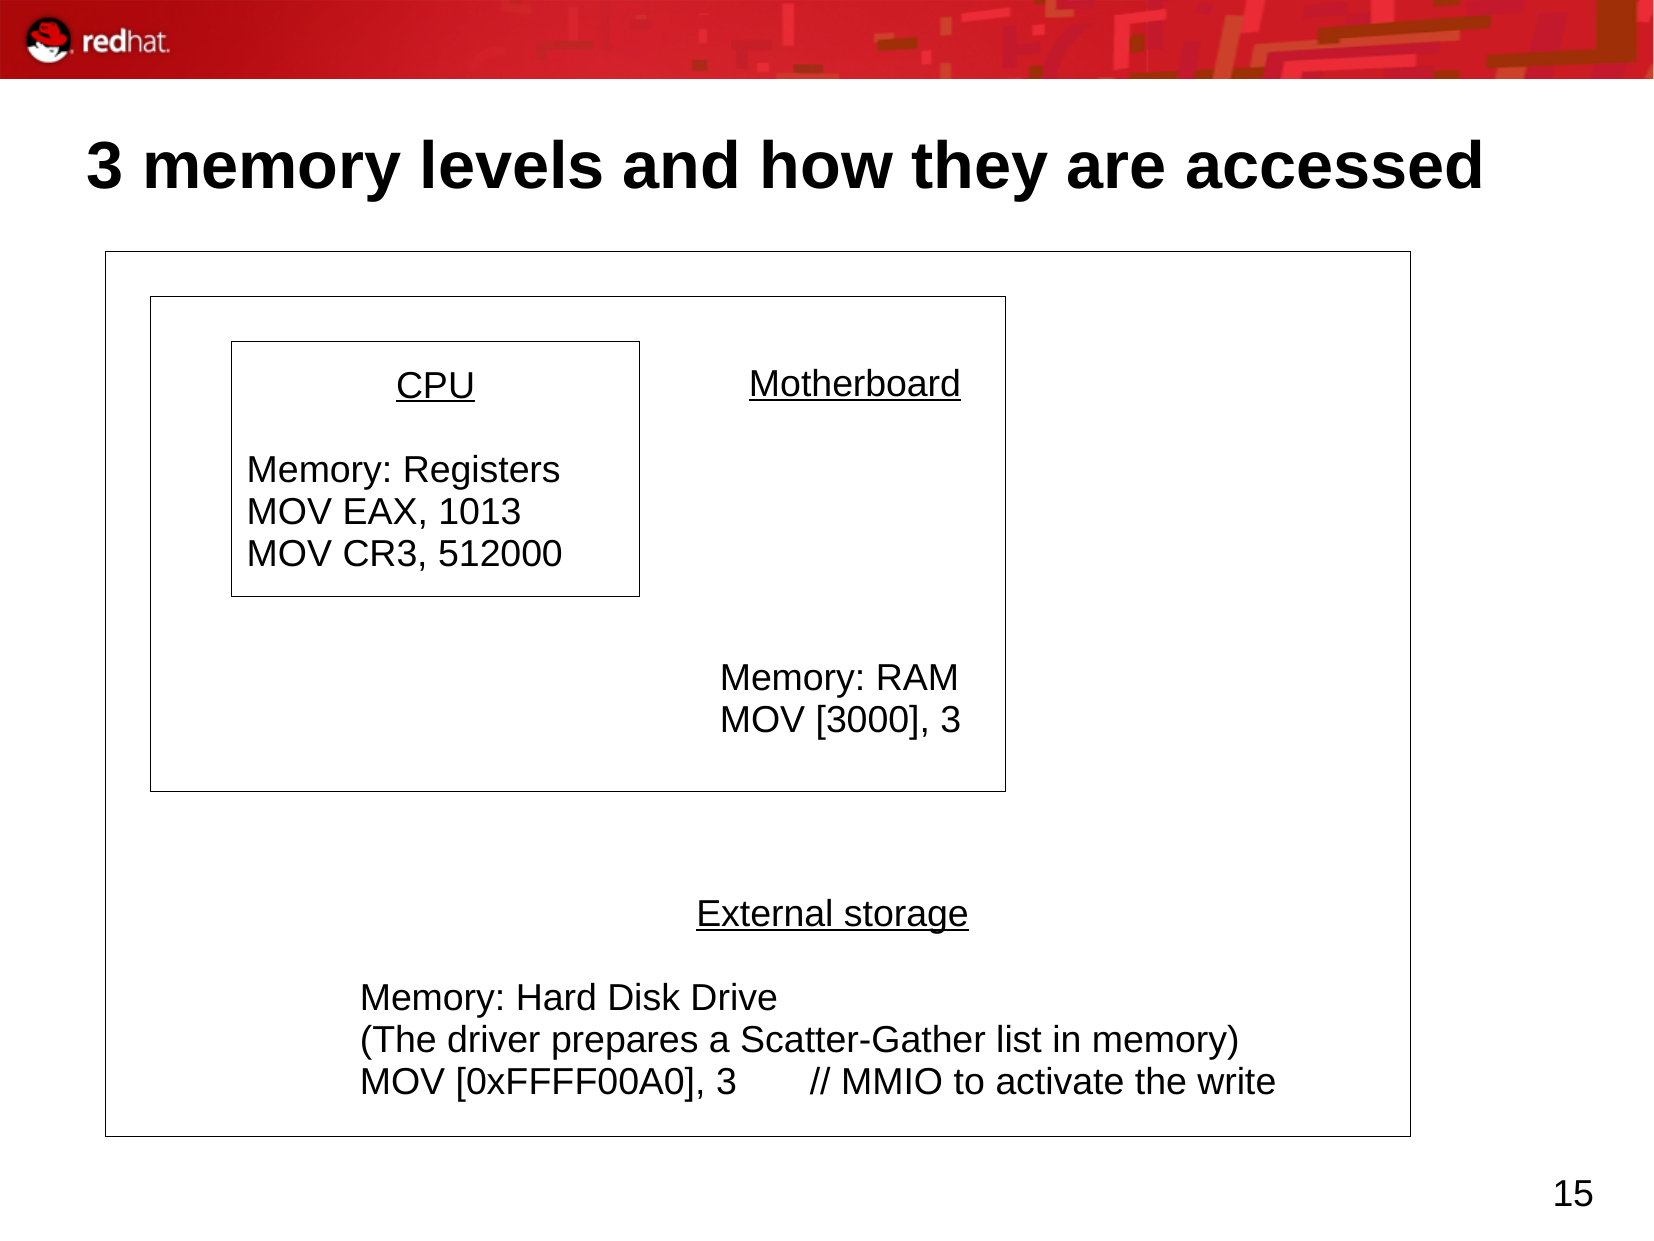

# 3 memory levels and how they are accessed
CPU
Memory: Registers
MOV EAX, 1013
MOV CR3, 512000
Motherboard
Memory: RAM
MOV [3000], 3
External storage
Memory: Hard Disk Drive
(The driver prepares a Scatter-Gather list in memory)
MOV [0xFFFF00A0], 3	// MMIO to activate the write